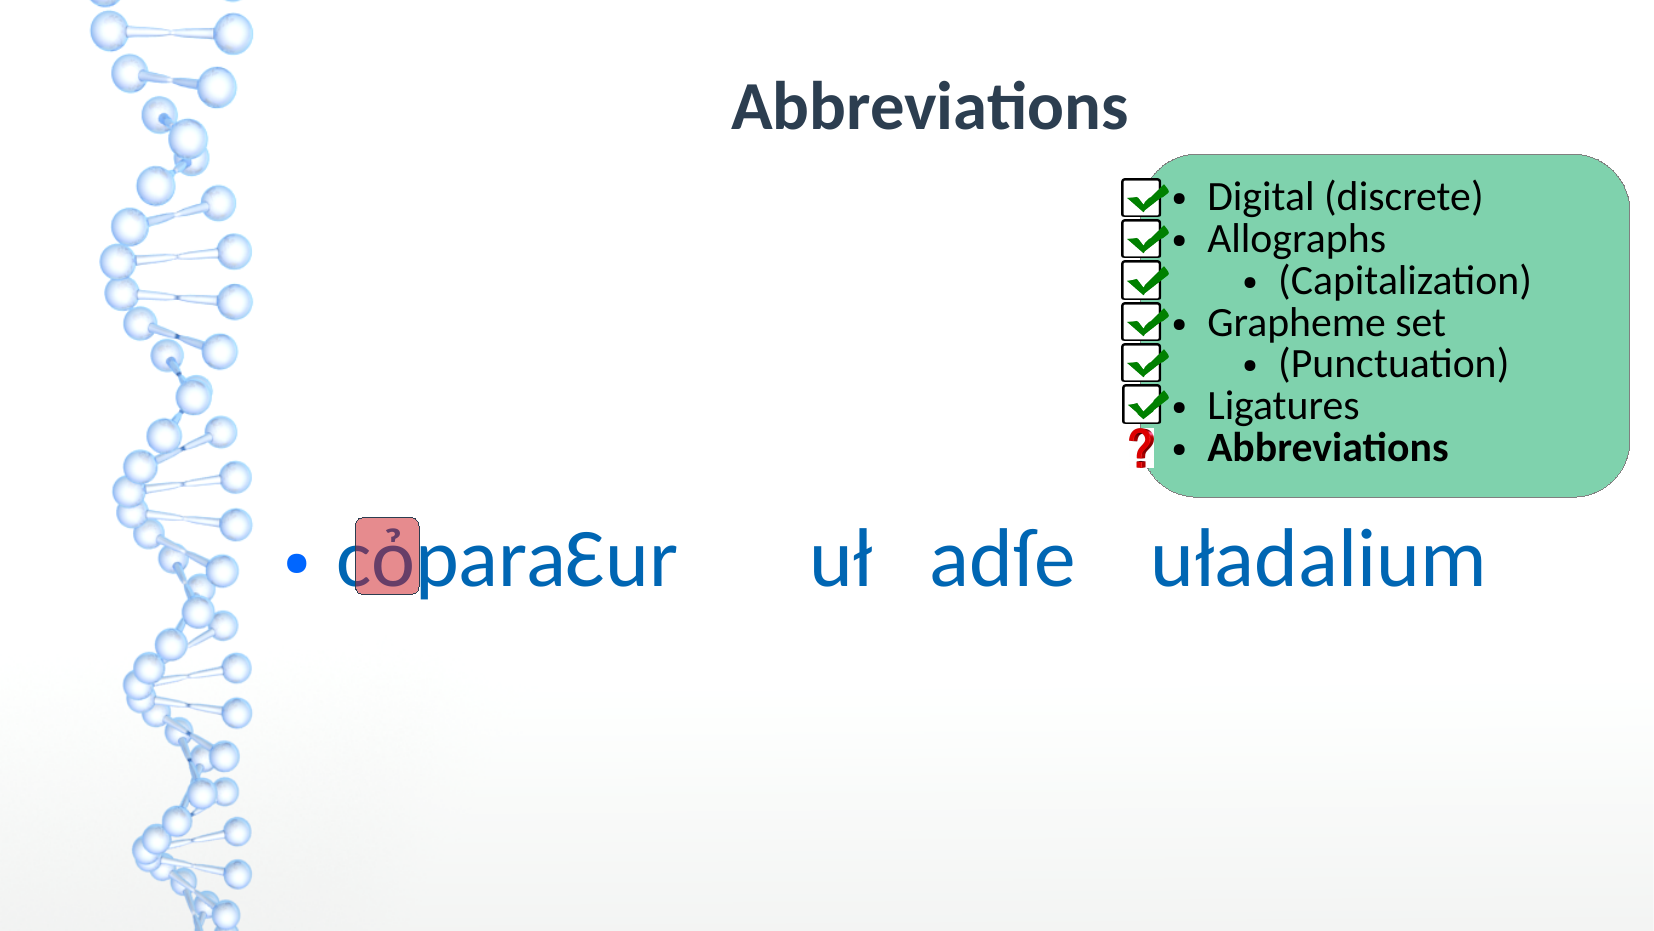

# Abbreviations
Digital (discrete)
Allographs
(Capitalization)
Grapheme set
(Punctuation)
Ligatures
Abbreviations
cỏparaƐur uł adſe uładalium